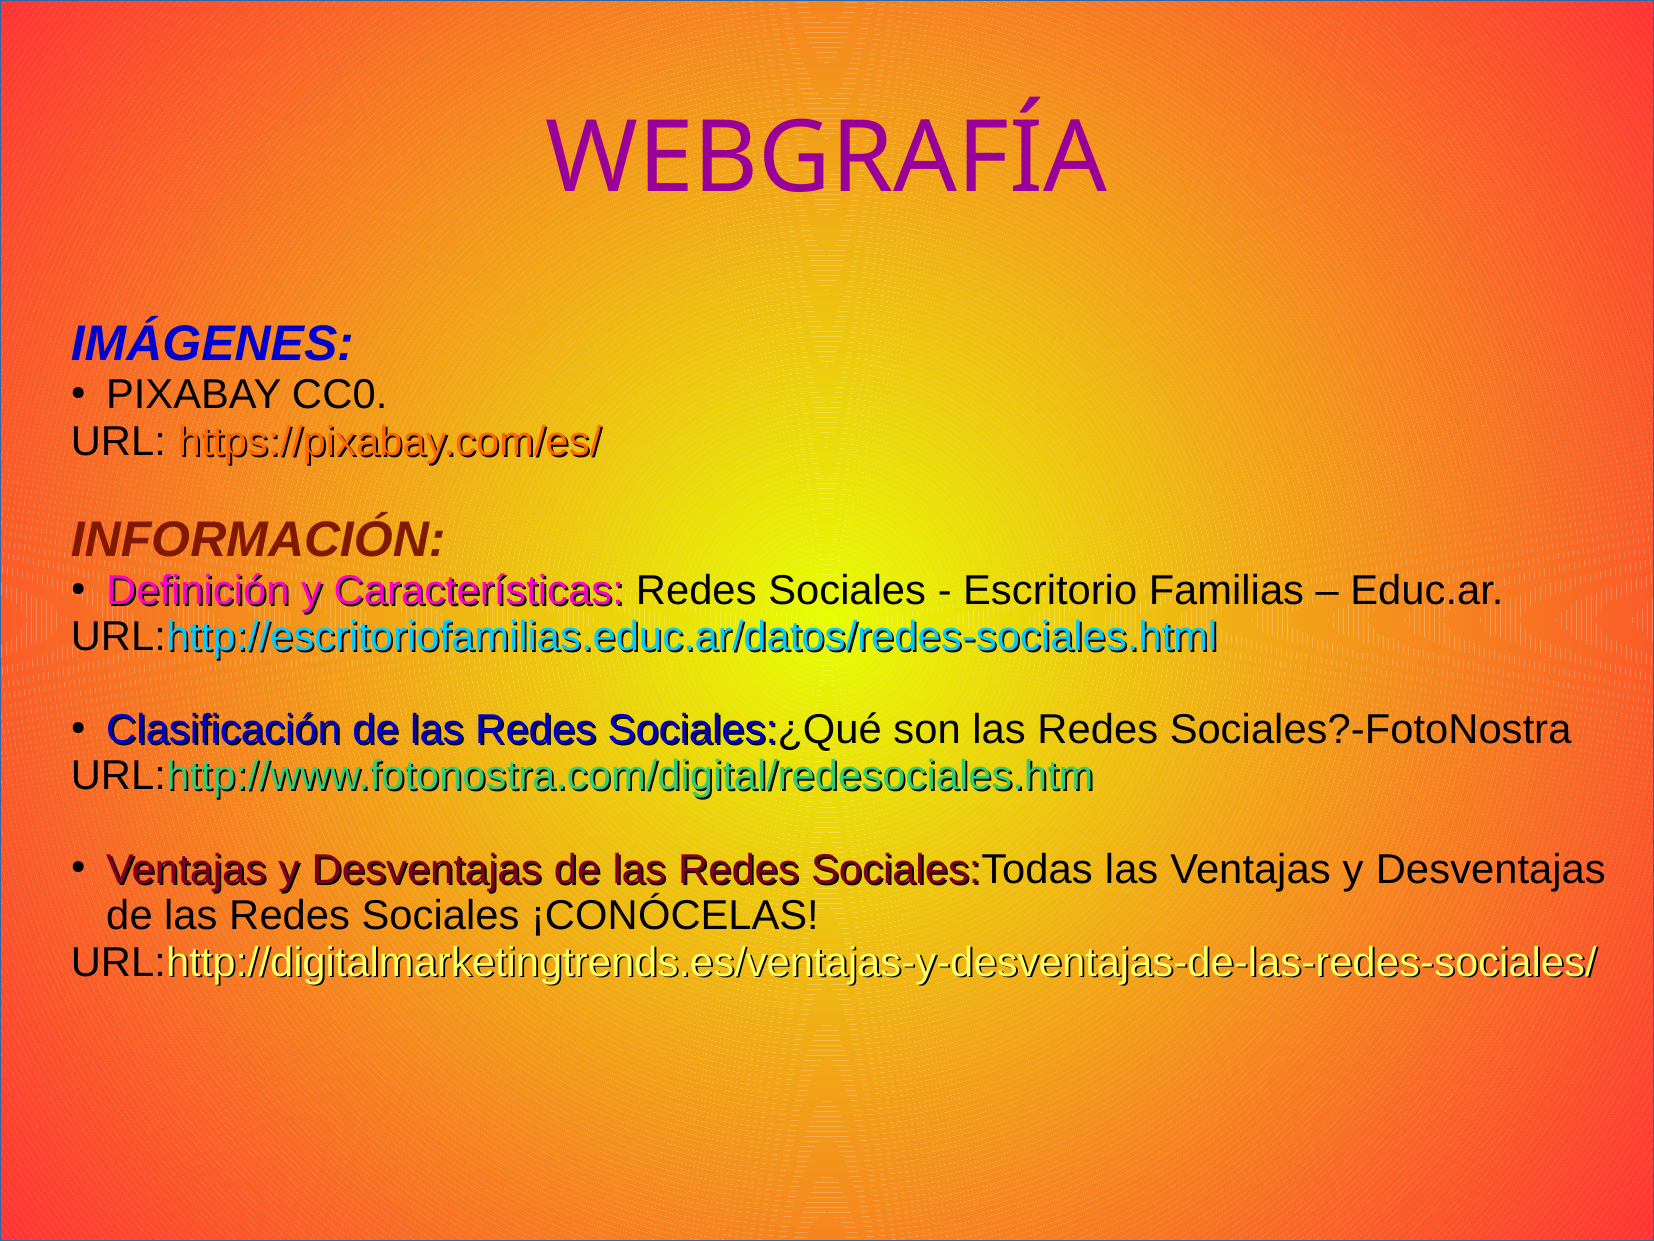

# WEBGRAFÍA
IMÁGENES:
PIXABAY CC0.
URL: https://pixabay.com/es/
INFORMACIÓN:
Definición y Características: Redes Sociales - Escritorio Familias – Educ.ar.
URL:http://escritoriofamilias.educ.ar/datos/redes-sociales.html
Clasificación de las Redes Sociales:¿Qué son las Redes Sociales?-FotoNostra
URL:http://www.fotonostra.com/digital/redesociales.htm
Ventajas y Desventajas de las Redes Sociales:Todas las Ventajas y Desventajas de las Redes Sociales ¡CONÓCELAS!
URL:http://digitalmarketingtrends.es/ventajas-y-desventajas-de-las-redes-sociales/